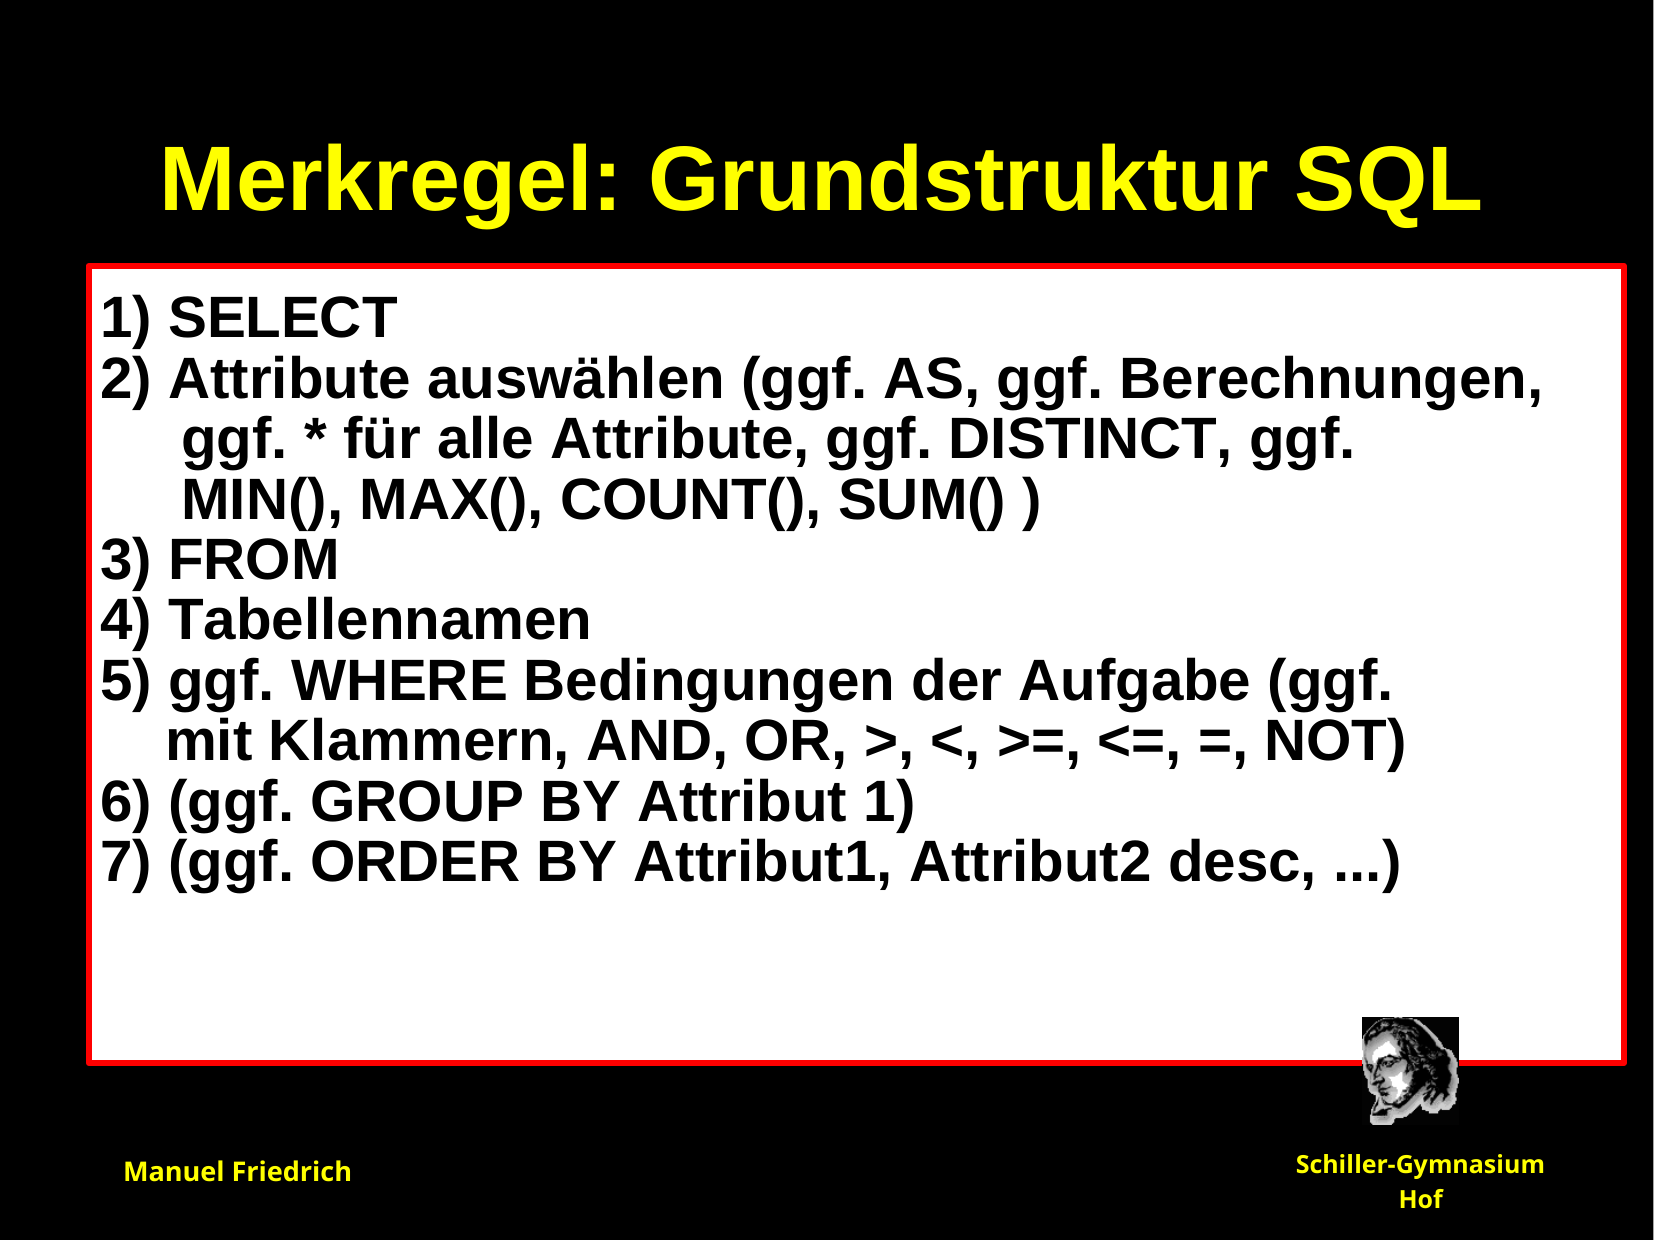

Merkregel: Grundstruktur SQL
1) SELECT
2) Attribute auswählen (ggf. AS, ggf. Berechnungen,
 ggf. * für alle Attribute, ggf. DISTINCT, ggf.
 MIN(), MAX(), COUNT(), SUM() )
3) FROM
4) Tabellennamen
5) ggf. WHERE Bedingungen der Aufgabe (ggf.
 mit Klammern, AND, OR, >, <, >=, <=, =, NOT)
6) (ggf. GROUP BY Attribut 1)
7) (ggf. ORDER BY Attribut1, Attribut2 desc, ...)
Schiller-Gymnasium
Hof
Manuel Friedrich